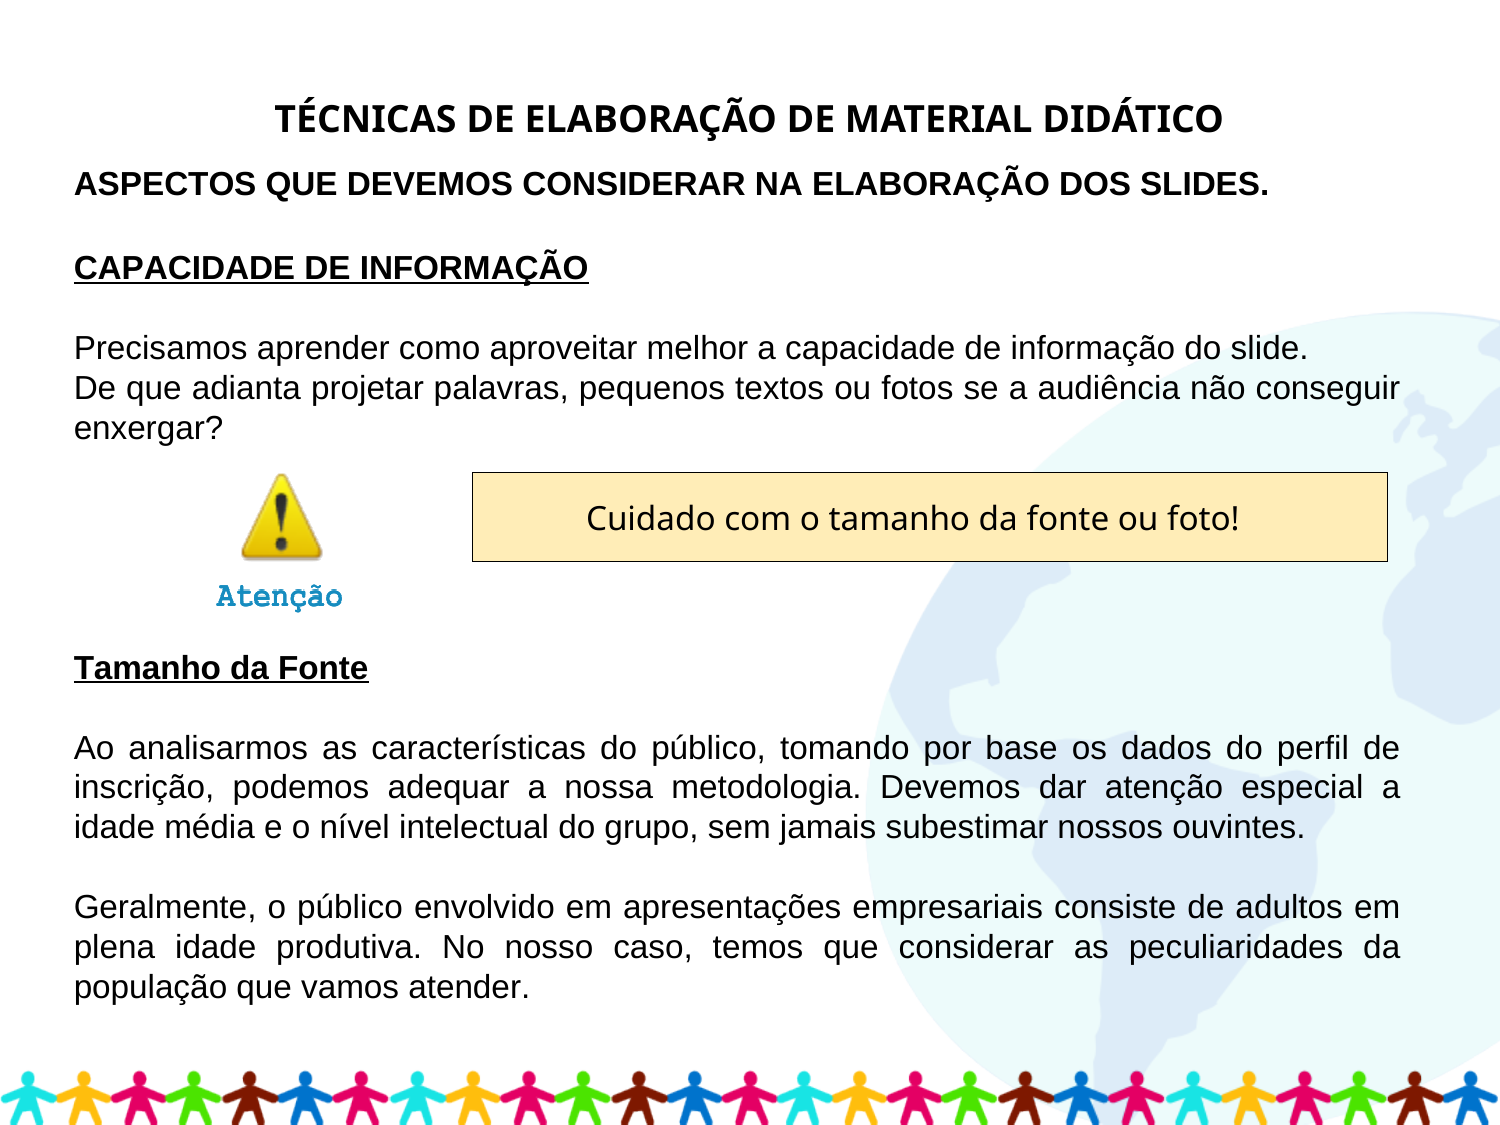

# TÉCNICAS DE ELABORAÇÃO DE MATERIAL DIDÁTICO
ASPECTOS QUE DEVEMOS CONSIDERAR NA ELABORAÇÃO DOS SLIDES.
CAPACIDADE DE INFORMAÇÃO
Precisamos aprender como aproveitar melhor a capacidade de informação do slide.
De que adianta projetar palavras, pequenos textos ou fotos se a audiência não conseguir enxergar?
Tamanho da Fonte
Ao analisarmos as características do público, tomando por base os dados do perfil de inscrição, podemos adequar a nossa metodologia. Devemos dar atenção especial a idade média e o nível intelectual do grupo, sem jamais subestimar nossos ouvintes.
Geralmente, o público envolvido em apresentações empresariais consiste de adultos em plena idade produtiva. No nosso caso, temos que considerar as peculiaridades da população que vamos atender.
 Cuidado com o tamanho da fonte ou foto!